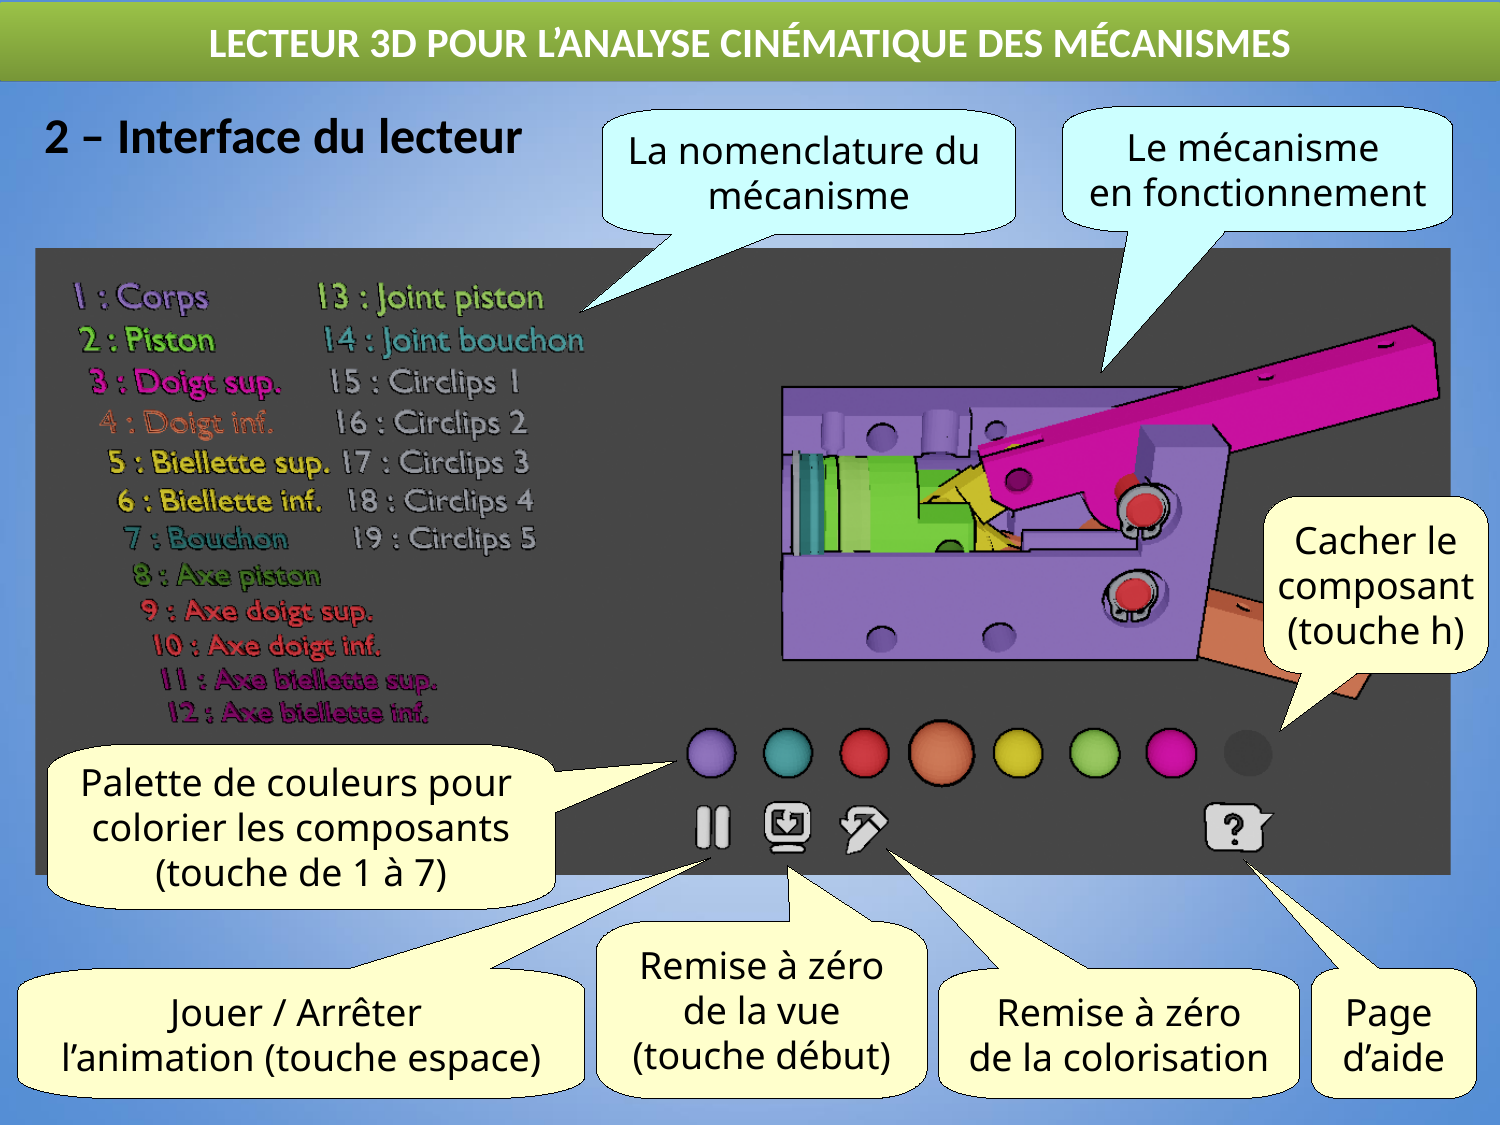

Lecteur 3D pour l’analyse cinématique des mécanismes
Le mécanisme
en fonctionnement
2 – Interface du lecteur
La nomenclature du
mécanisme
Cacher le
composant
(touche h)
Palette de couleurs pour
colorier les composants
(touche de 1 à 7)
Remise à zéro
de la vue
(touche début)
Jouer / Arrêter
l’animation (touche espace)
Remise à zéro
de la colorisation
Page
d’aide